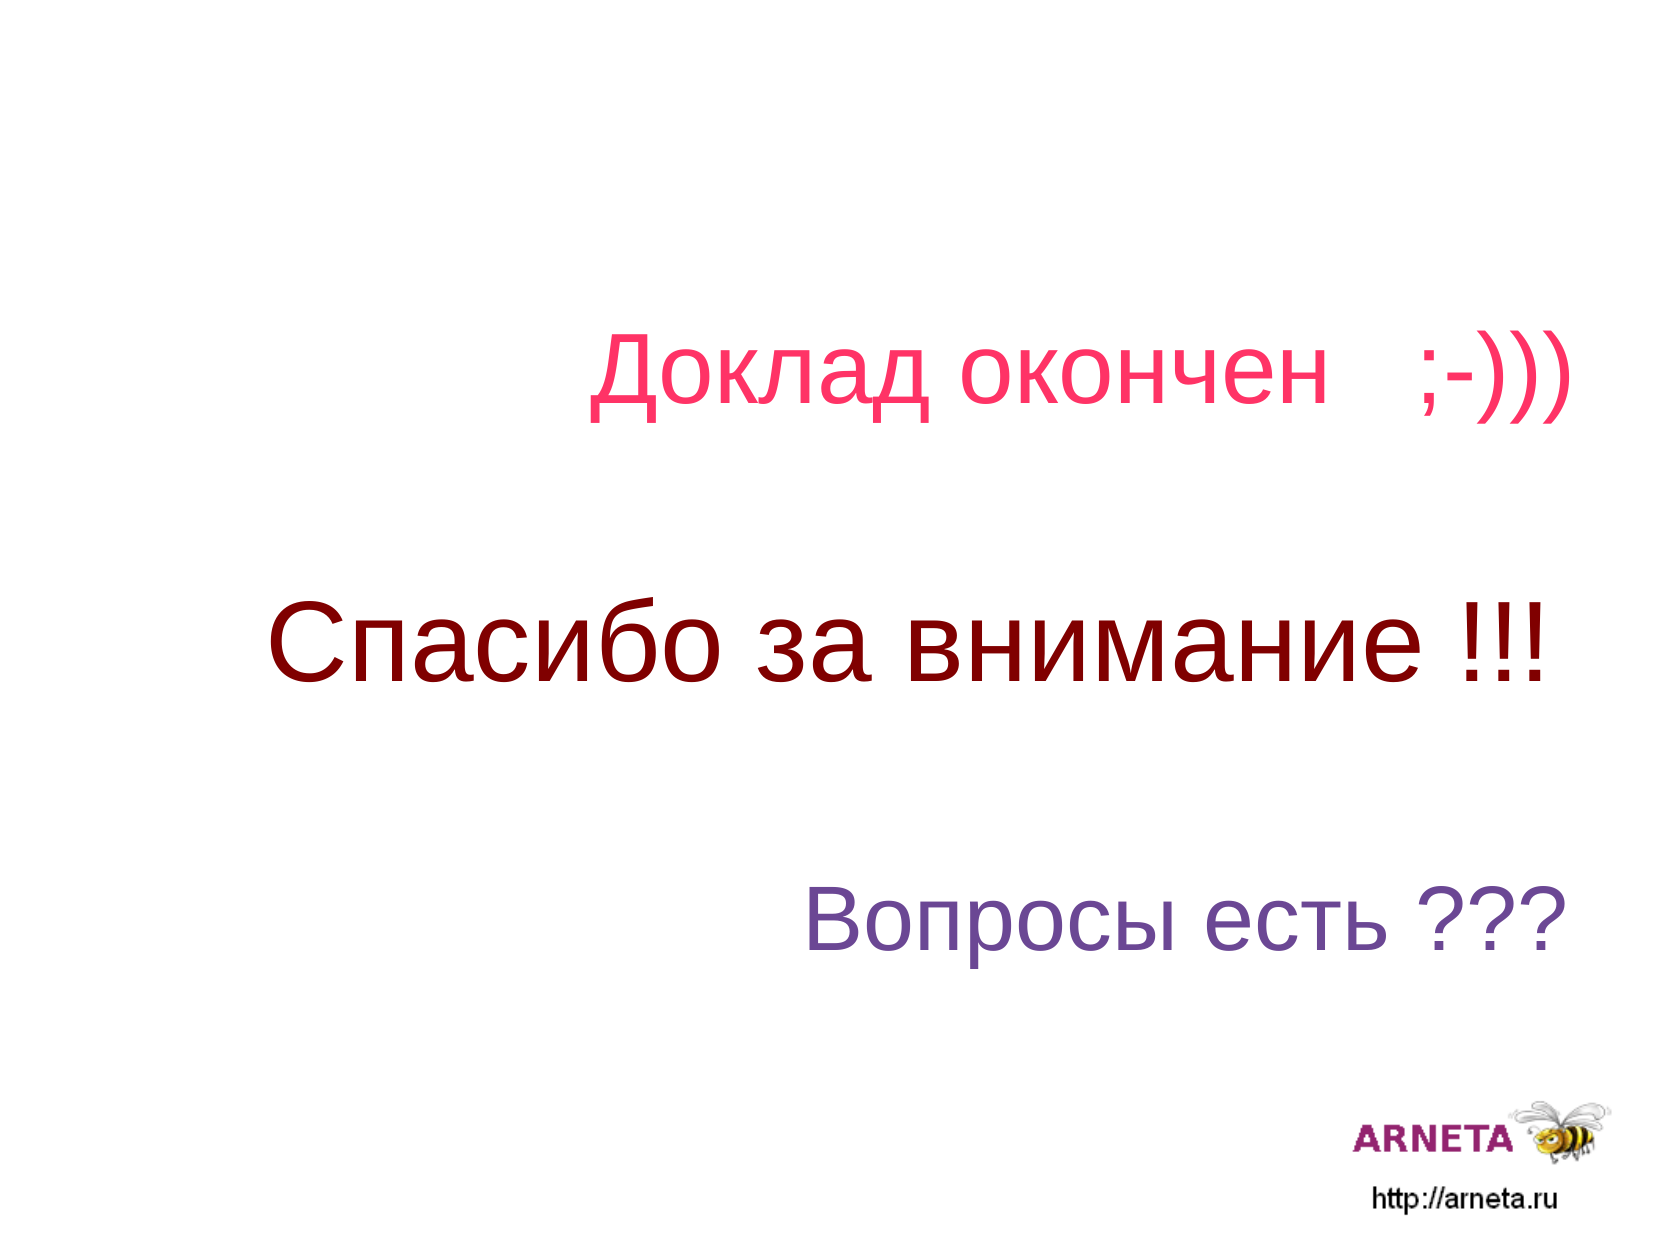

# Доклад окончен ;-)))
Спасибо за внимание !!!
Вопросы есть ???